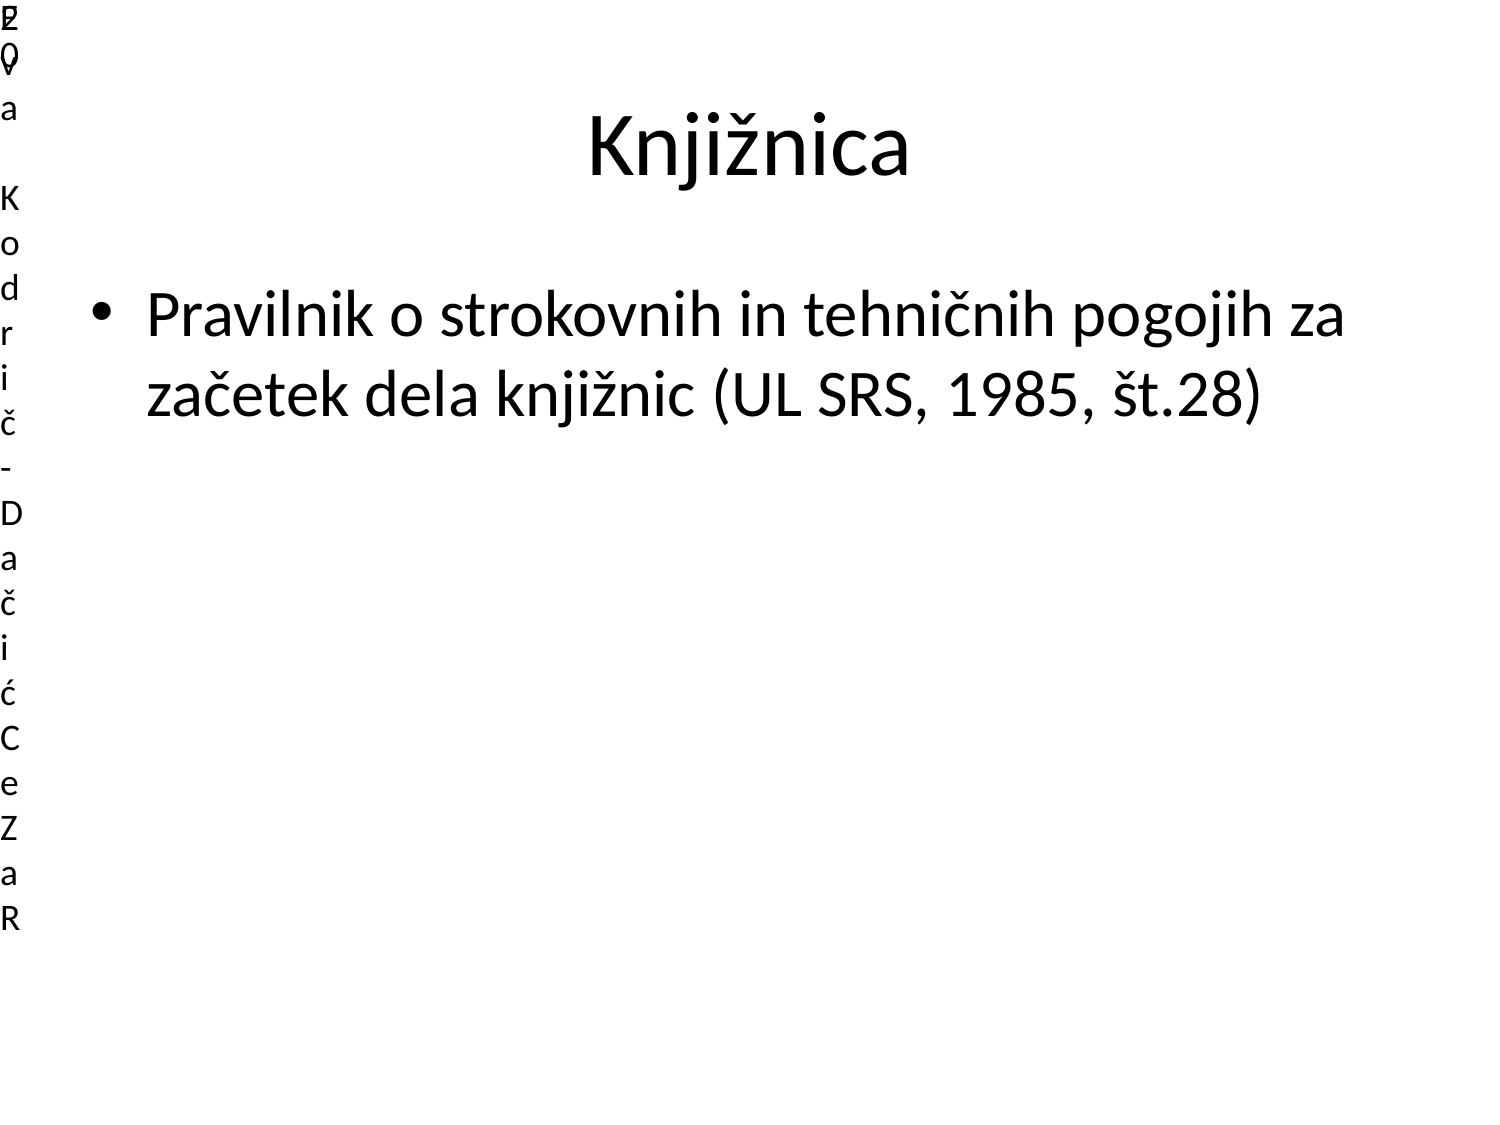

Eva Kodrič-Dačić
CeZaR
# Knjižnica
Pravilnik o strokovnih in tehničnih pogojih za začetek dela knjižnic (UL SRS, 1985, št.28)